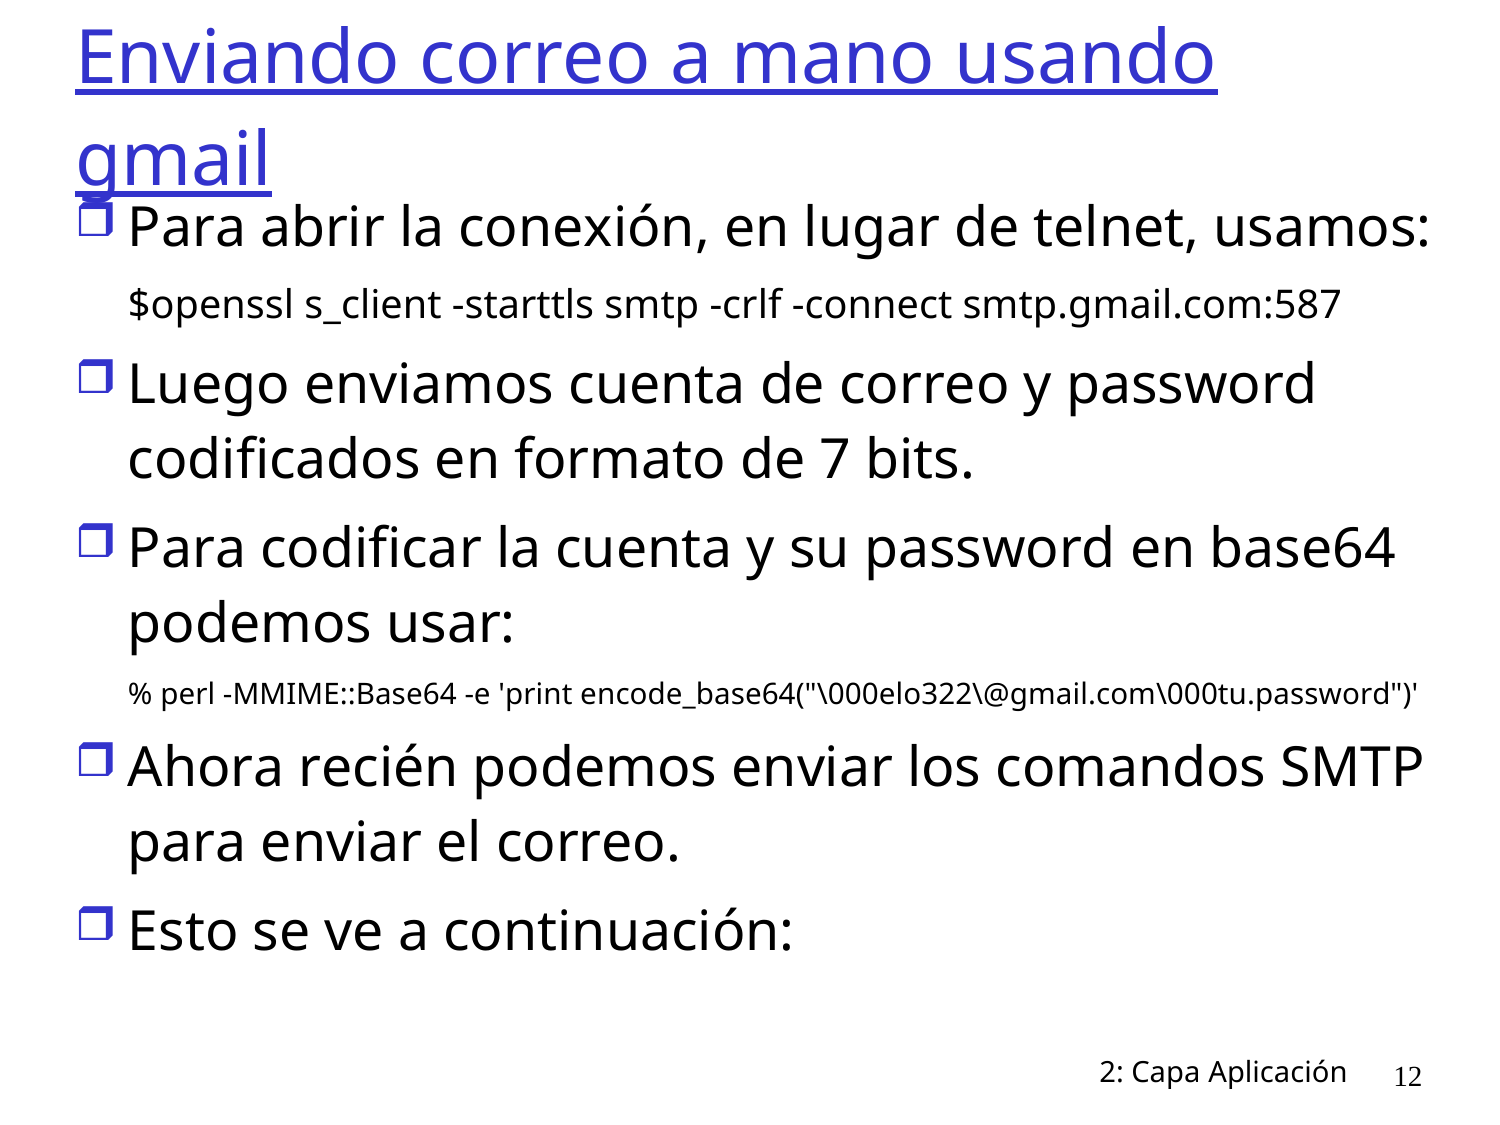

# Enviando correo a mano usando gmail
Para abrir la conexión, en lugar de telnet, usamos:
$openssl s_client -starttls smtp -crlf -connect smtp.gmail.com:587
Luego enviamos cuenta de correo y password codificados en formato de 7 bits.
Para codificar la cuenta y su password en base64 podemos usar:
% perl -MMIME::Base64 -e 'print encode_base64("\000elo322\@gmail.com\000tu.password")'
Ahora recién podemos enviar los comandos SMTP para enviar el correo.
Esto se ve a continuación: